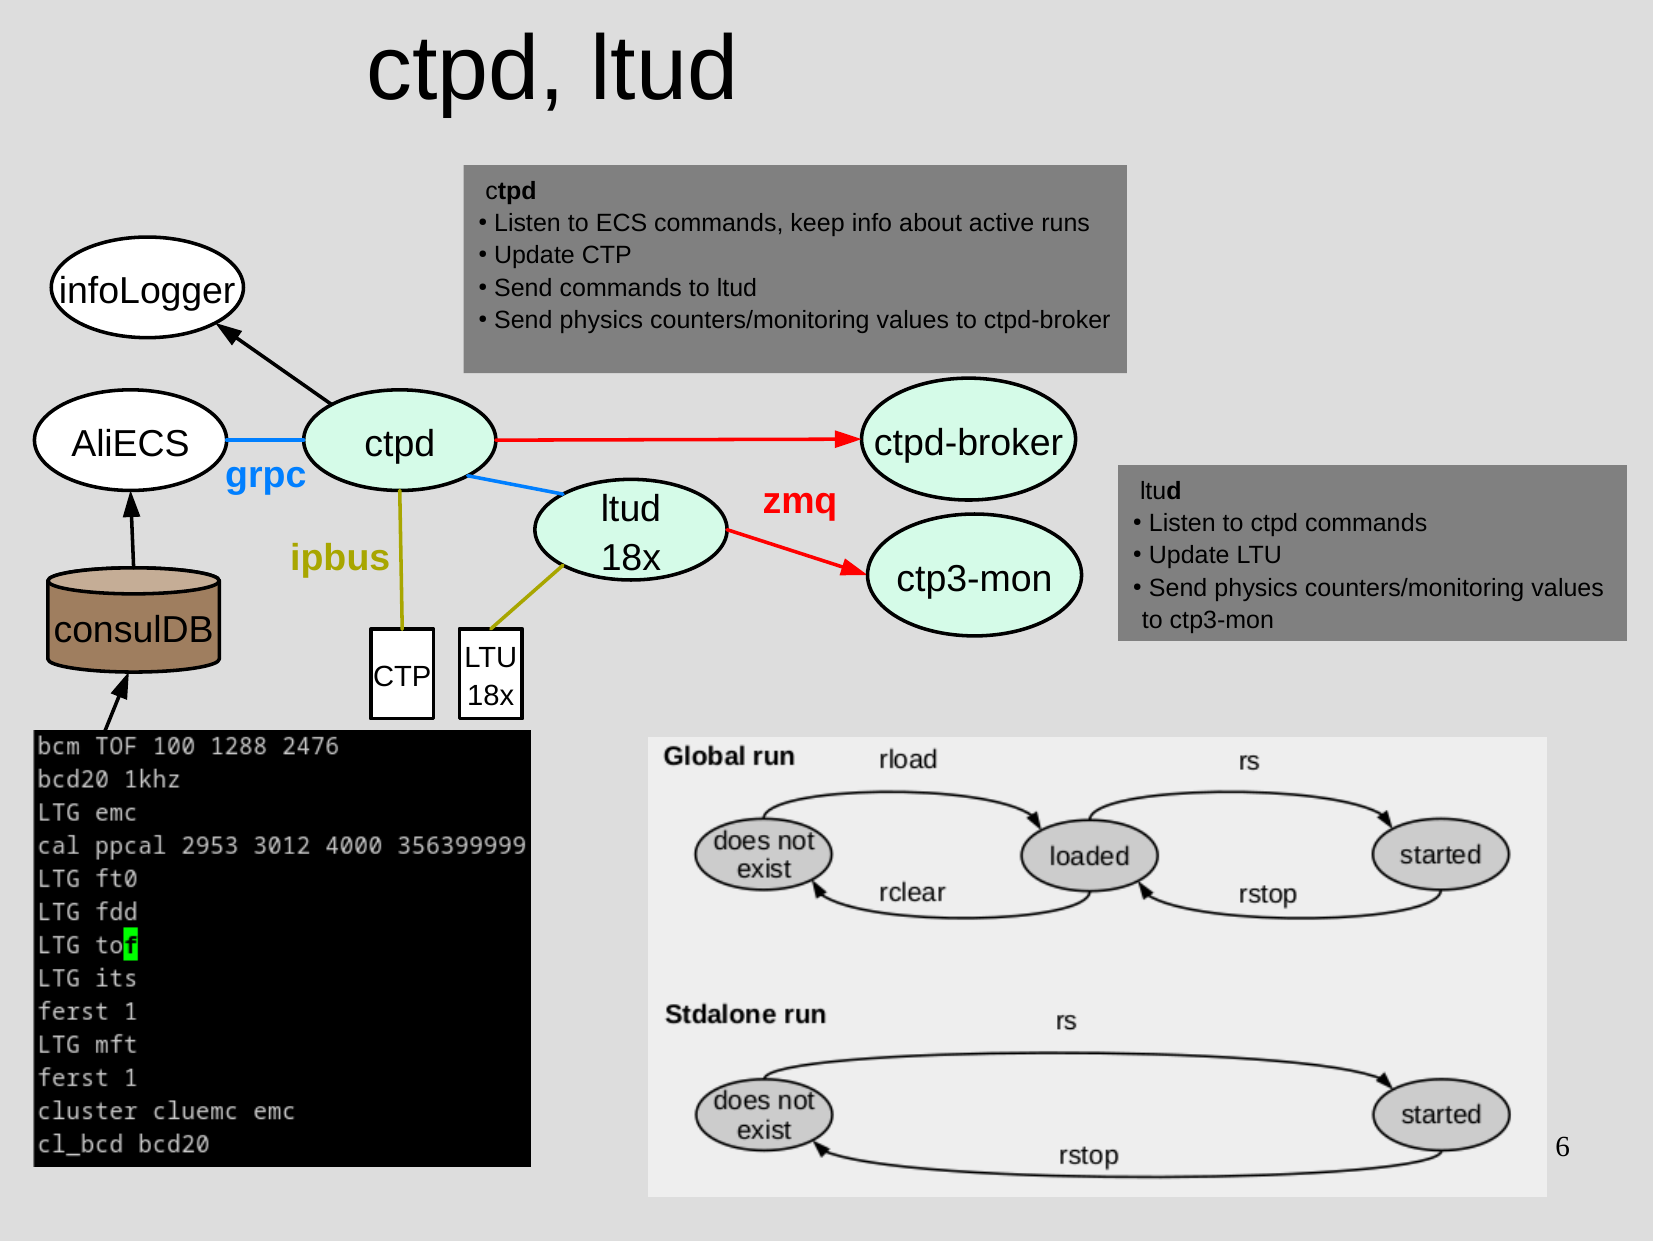

# ctpd, ltud
 ctpd
 Listen to ECS commands, keep info about active runs
 Update CTP
 Send commands to ltud
 Send physics counters/monitoring values to ctpd-broker
infoLogger
ctpd-broker
AliECS
ctpd
grpc
 ltud
 Listen to ctpd commands
 Update LTU
 Send physics counters/monitoring values
to ctp3-mon
zmq
ltud
18x
ctp3-mon
ipbus
consulDB
LTU
18x
CTP
WWW
29.5.2019
6